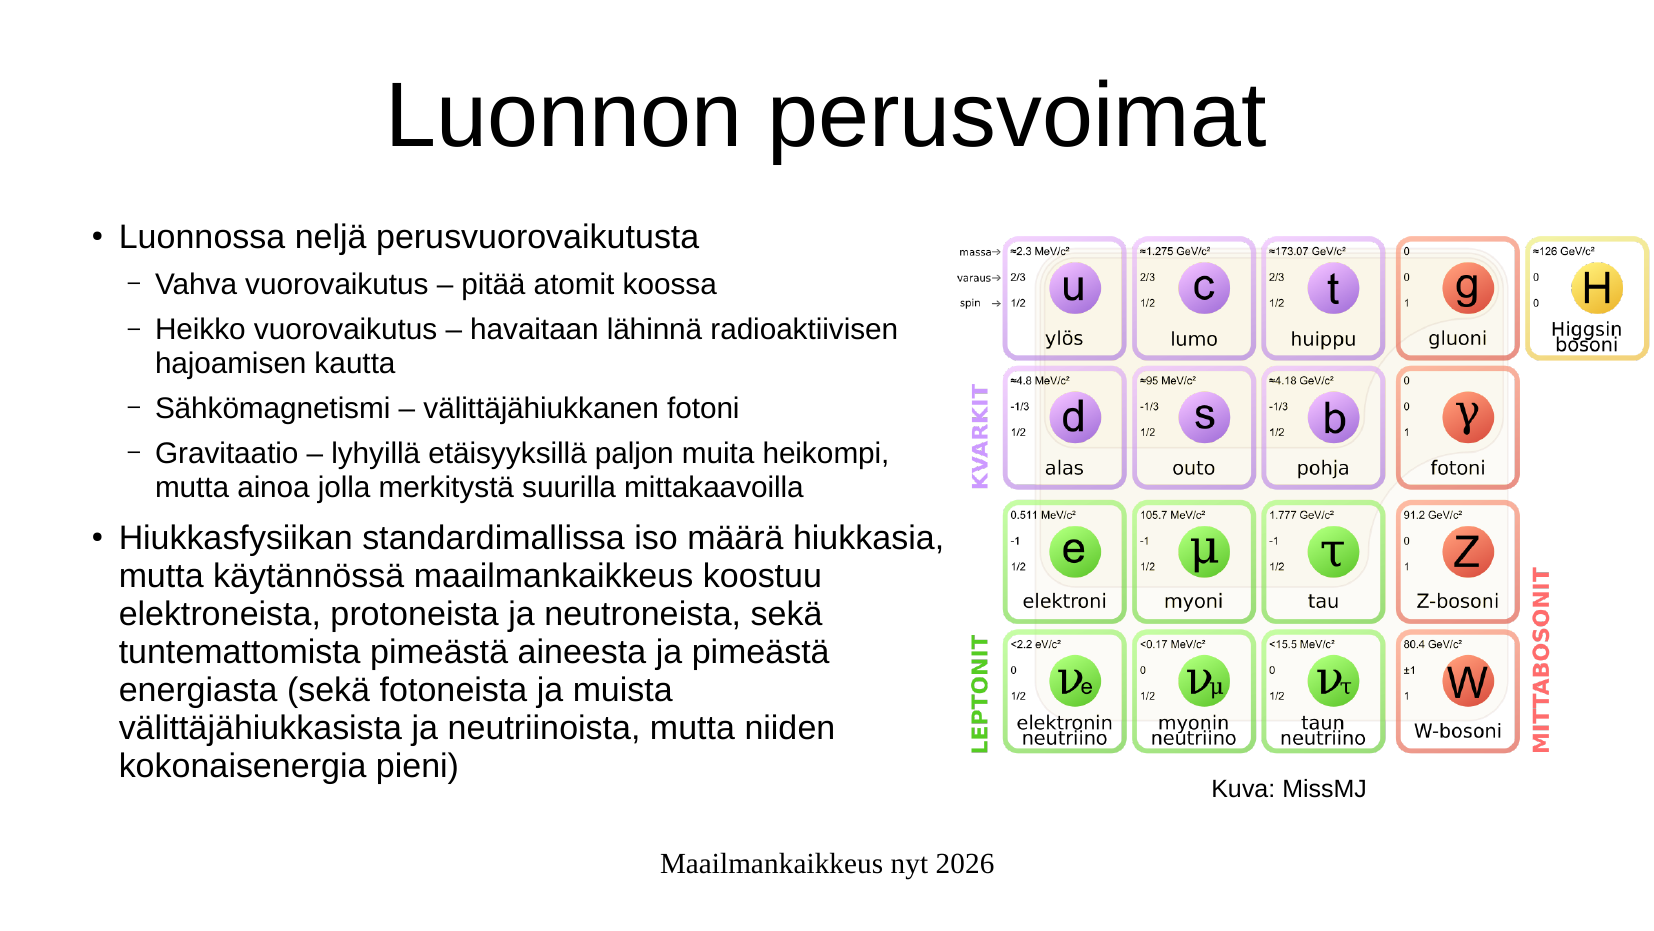

# Luonnon perusvoimat
Luonnossa neljä perusvuorovaikutusta
Vahva vuorovaikutus – pitää atomit koossa
Heikko vuorovaikutus – havaitaan lähinnä radioaktiivisen hajoamisen kautta
Sähkömagnetismi – välittäjähiukkanen fotoni
Gravitaatio – lyhyillä etäisyyksillä paljon muita heikompi, mutta ainoa jolla merkitystä suurilla mittakaavoilla
Hiukkasfysiikan standardimallissa iso määrä hiukkasia, mutta käytännössä maailmankaikkeus koostuu elektroneista, protoneista ja neutroneista, sekä tuntemattomista pimeästä aineesta ja pimeästä energiasta (sekä fotoneista ja muista välittäjähiukkasista ja neutriinoista, mutta niiden kokonaisenergia pieni)
Kuva: MissMJ